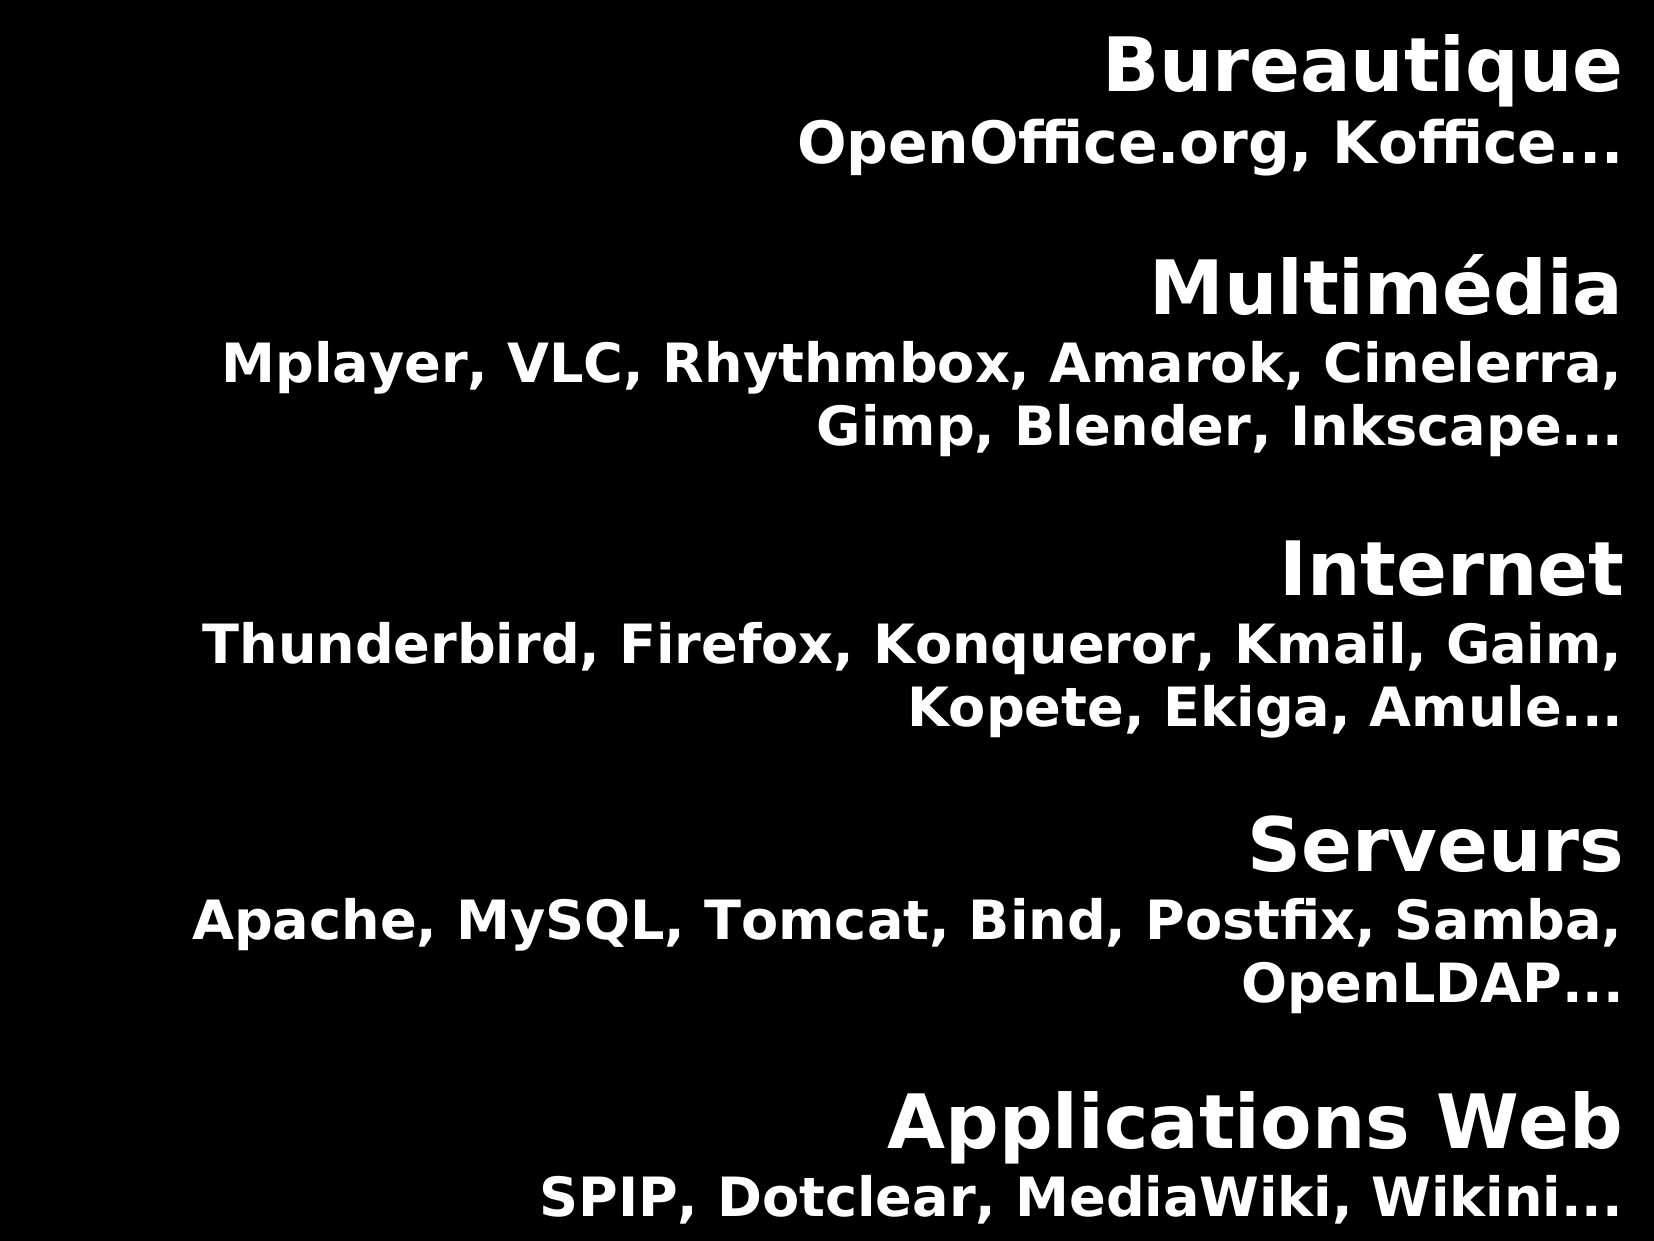

Bureautique
OpenOffice.org, Koffice...
Multimédia
Mplayer, VLC, Rhythmbox, Amarok, Cinelerra, Gimp, Blender, Inkscape...
Internet
Thunderbird, Firefox, Konqueror, Kmail, Gaim, Kopete, Ekiga, Amule...
Serveurs
Apache, MySQL, Tomcat, Bind, Postfix, Samba, OpenLDAP...
Applications Web
SPIP, Dotclear, MediaWiki, Wikini...